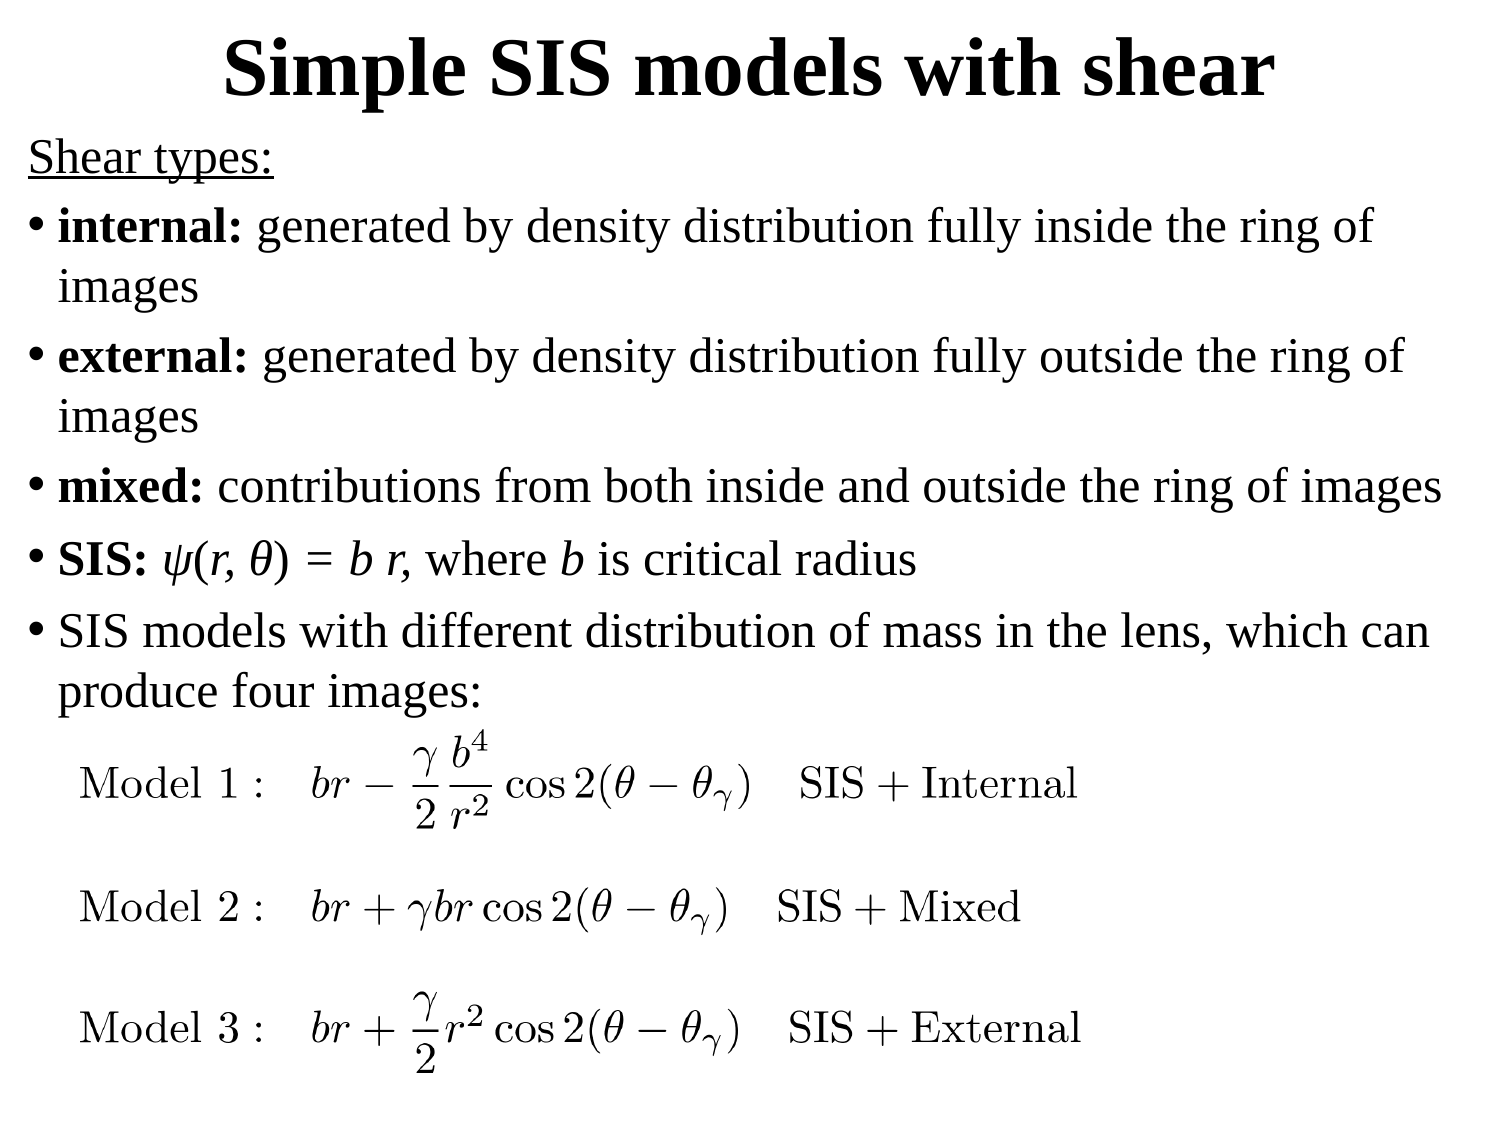

# Simple SIS models with shear
Shear types:
internal: generated by density distribution fully inside the ring of images
external: generated by density distribution fully outside the ring of images
mixed: contributions from both inside and outside the ring of images
SIS: ψ(r, θ) = b r, where b is critical radius
SIS models with different distribution of mass in the lens, which can produce four images: